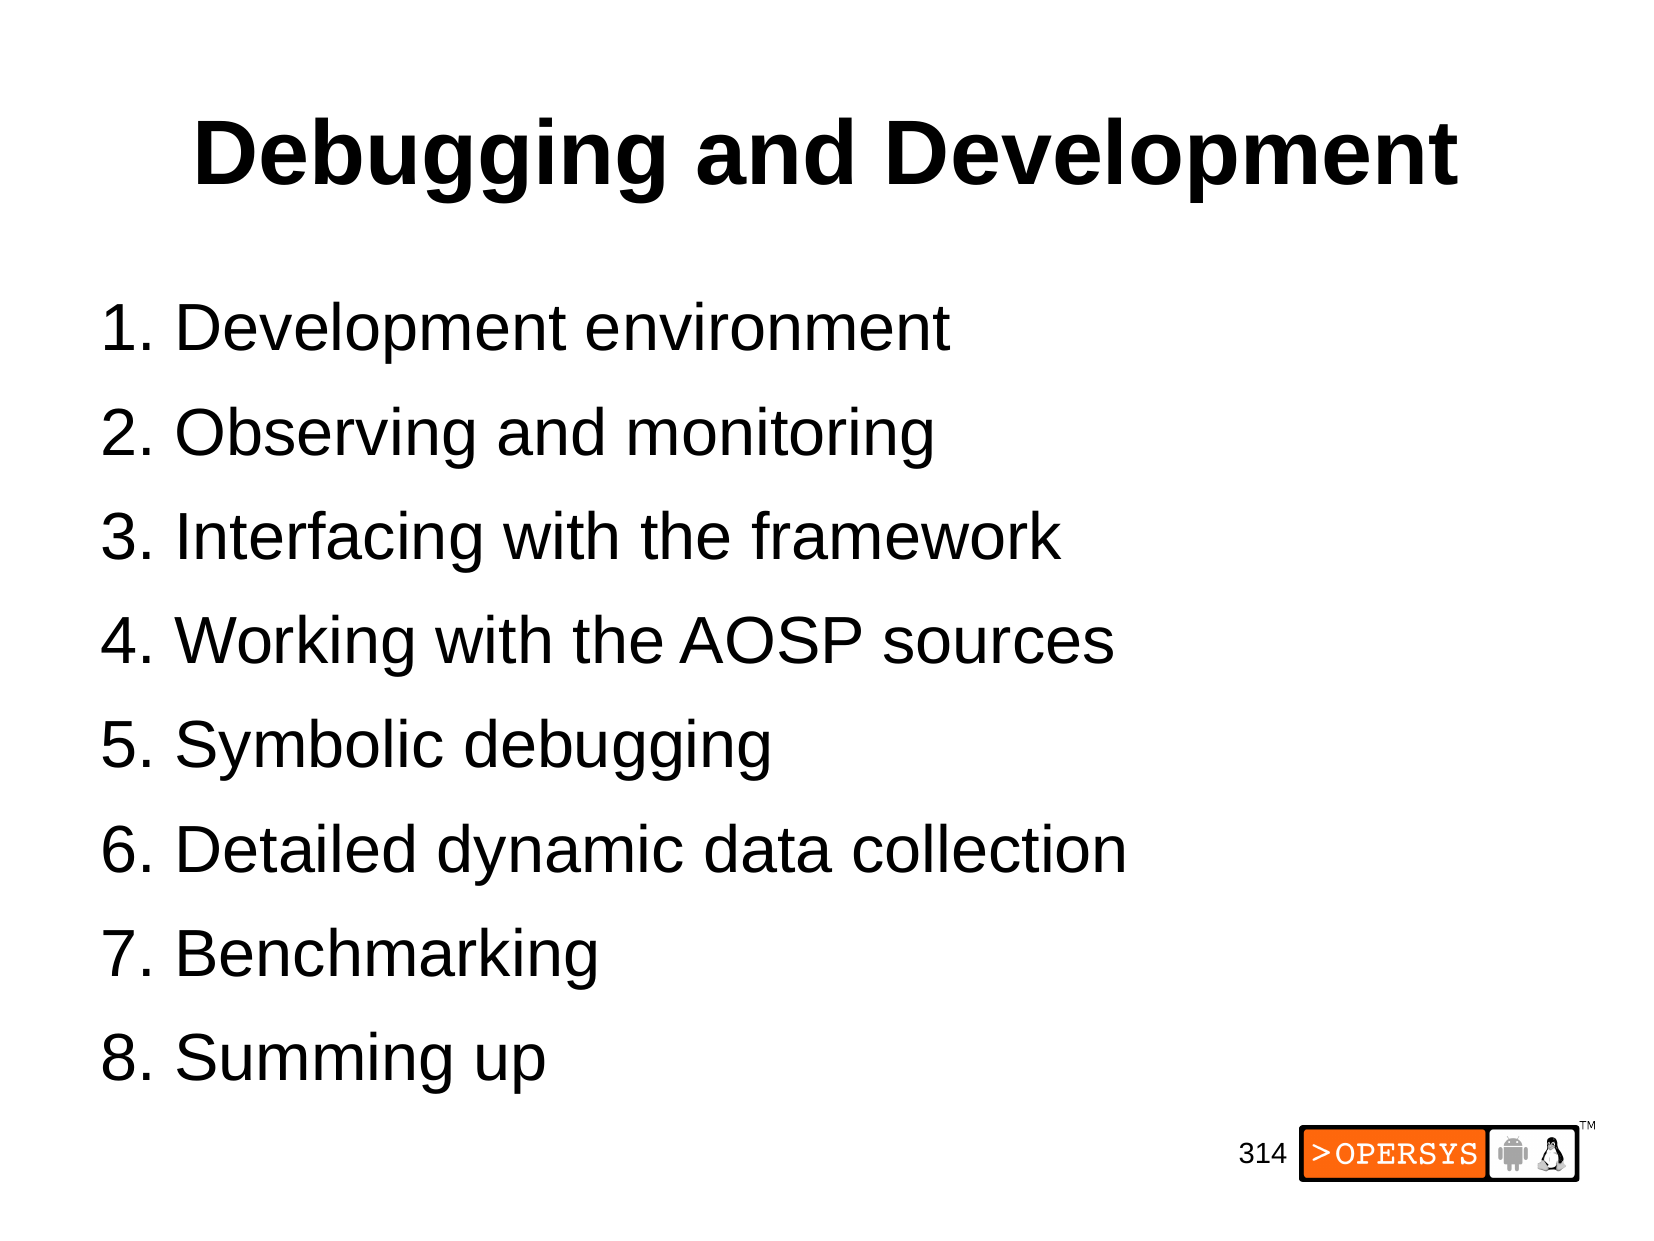

# Debugging and Development
 Development environment
 Observing and monitoring
 Interfacing with the framework
 Working with the AOSP sources
 Symbolic debugging
 Detailed dynamic data collection
 Benchmarking
 Summing up